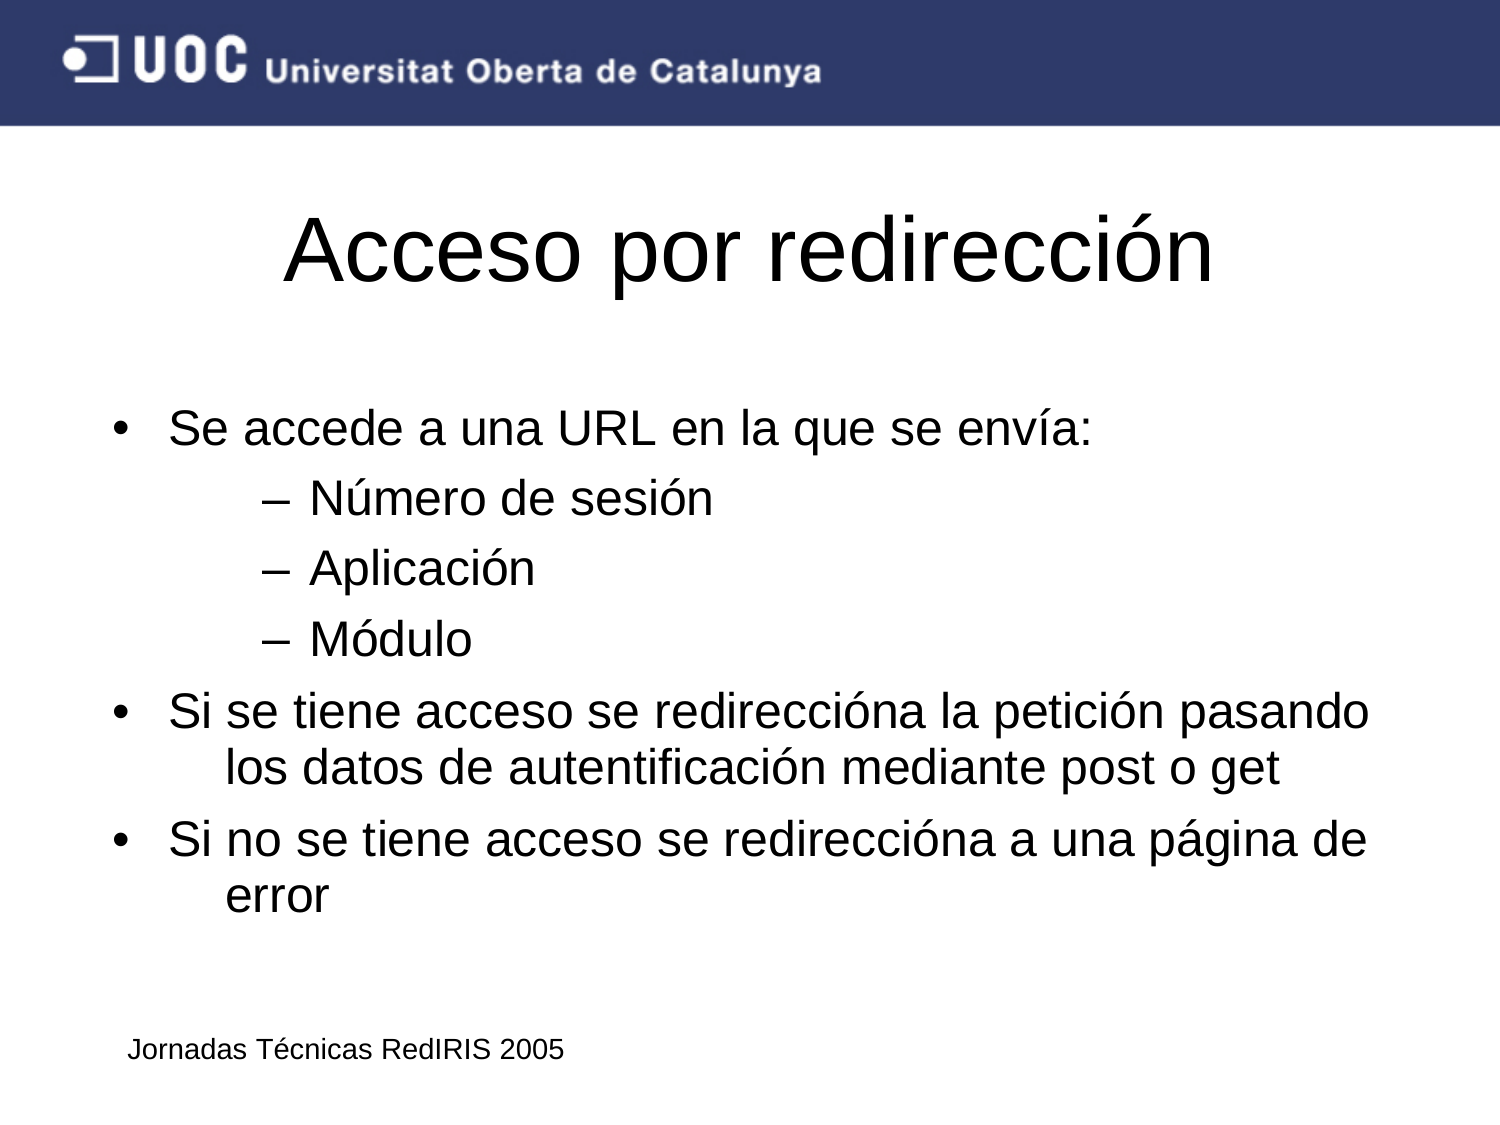

# Acceso por redirección
Se accede a una URL en la que se envía:
Número de sesión
Aplicación
Módulo
Si se tiene acceso se redireccióna la petición pasando los datos de autentificación mediante post o get
Si no se tiene acceso se redireccióna a una página de error